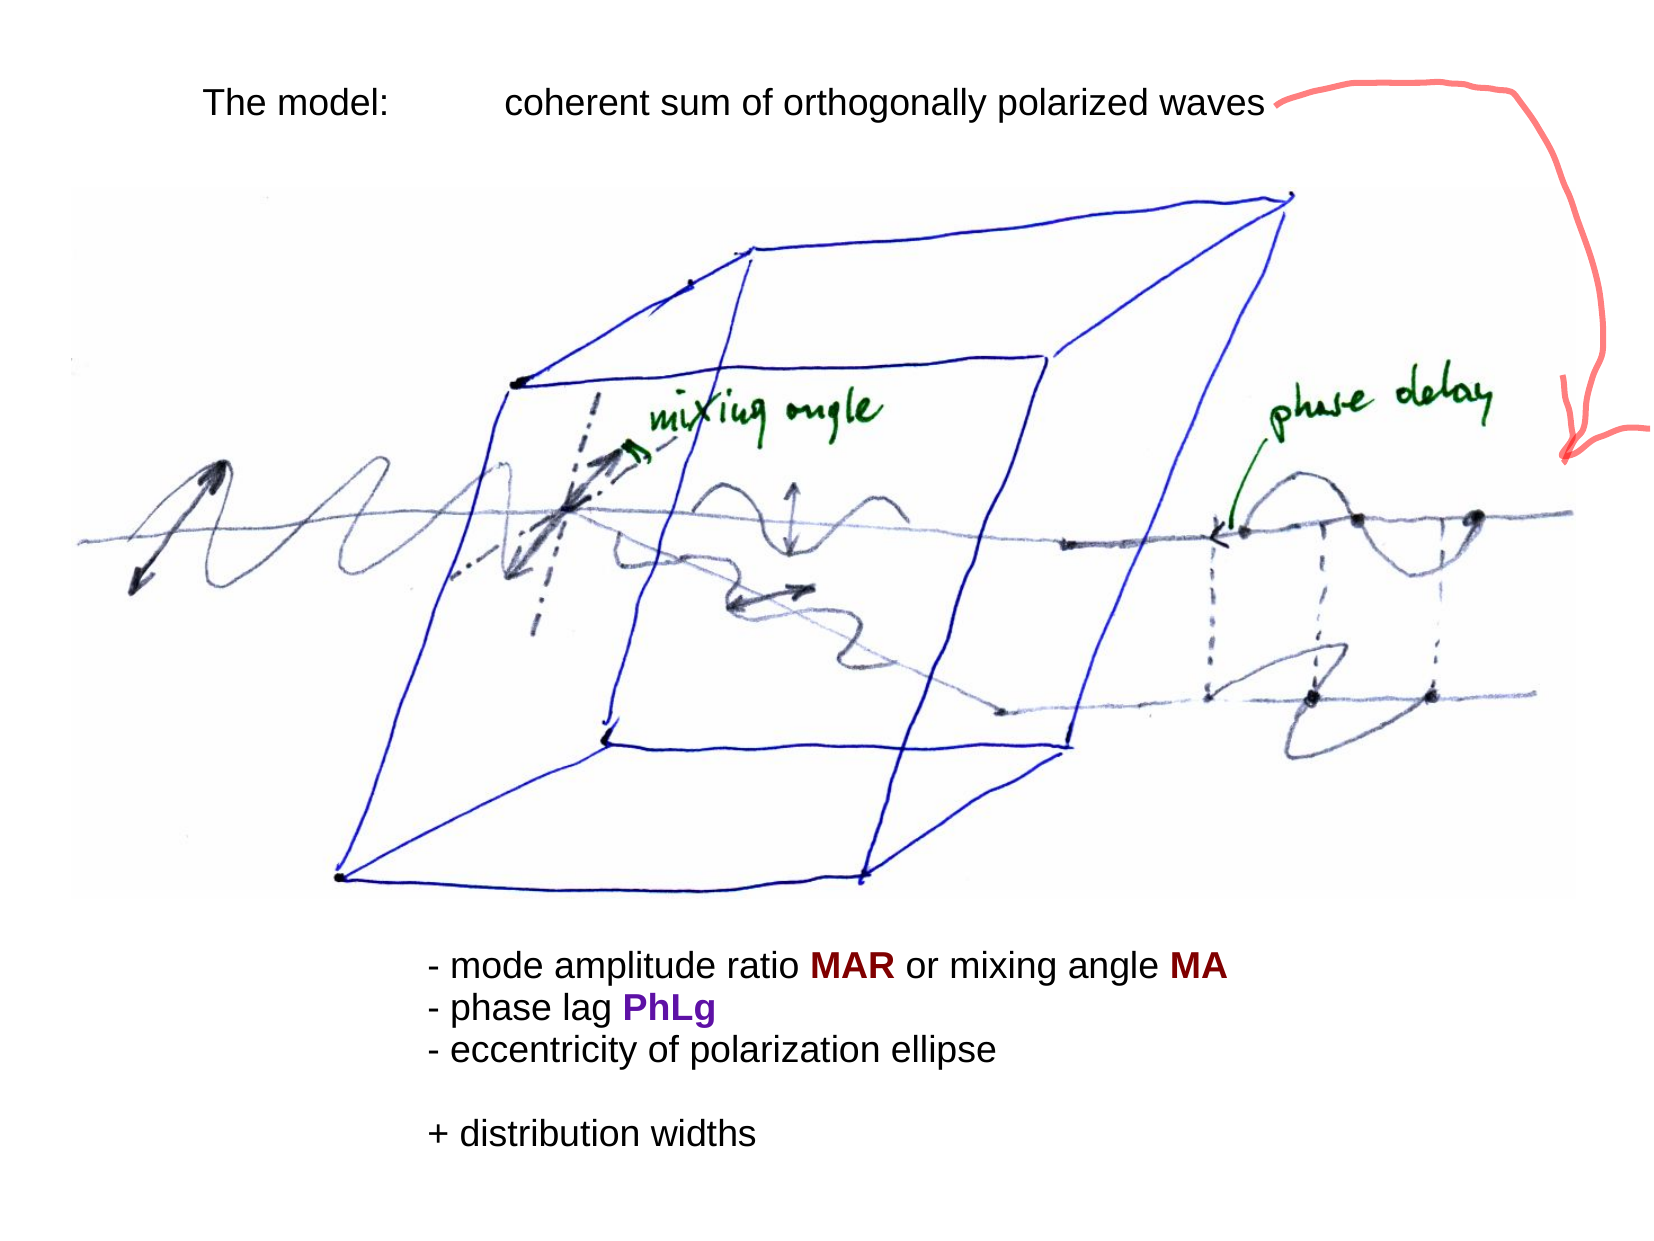

The model: coherent sum of orthogonally polarized waves
- mode amplitude ratio MAR or mixing angle MA
- phase lag PhLg
- eccentricity of polarization ellipse
+ distribution widths